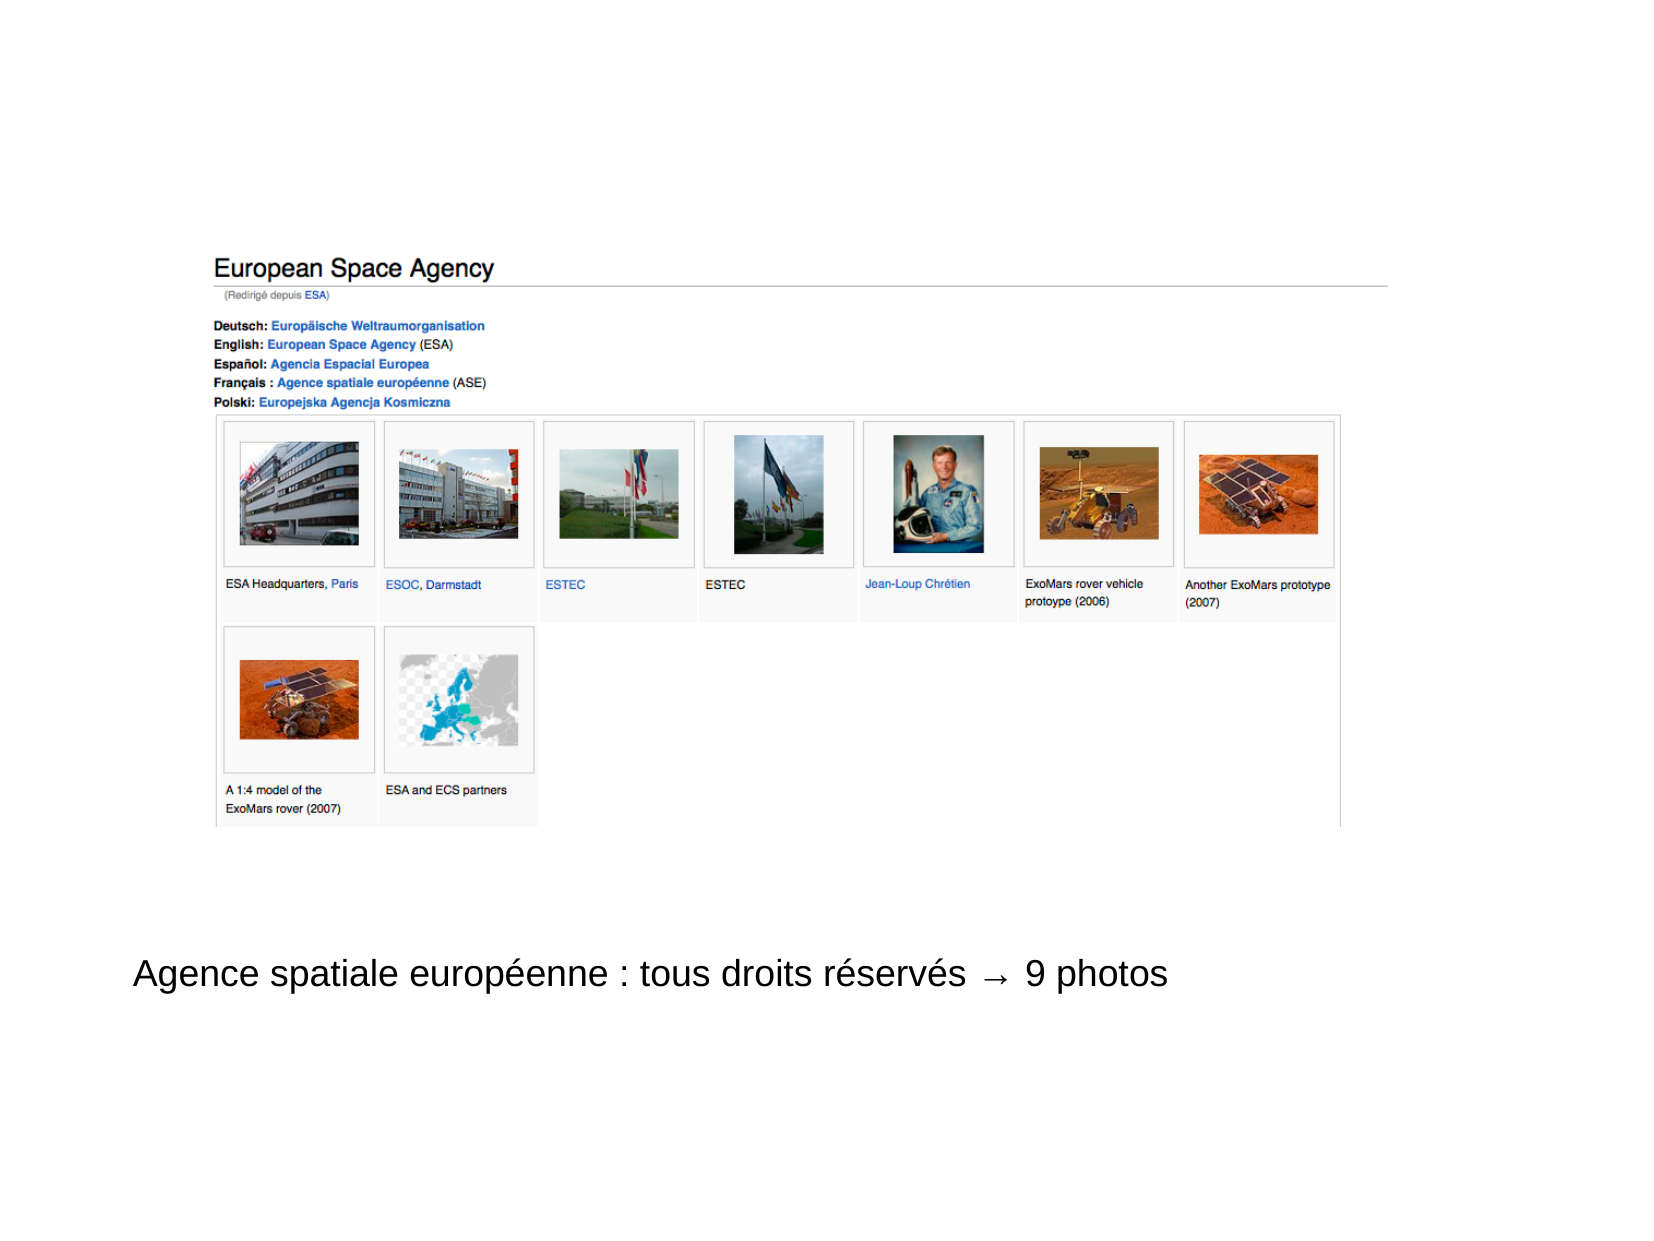

Agence spatiale européenne : tous droits réservés → 9 photos